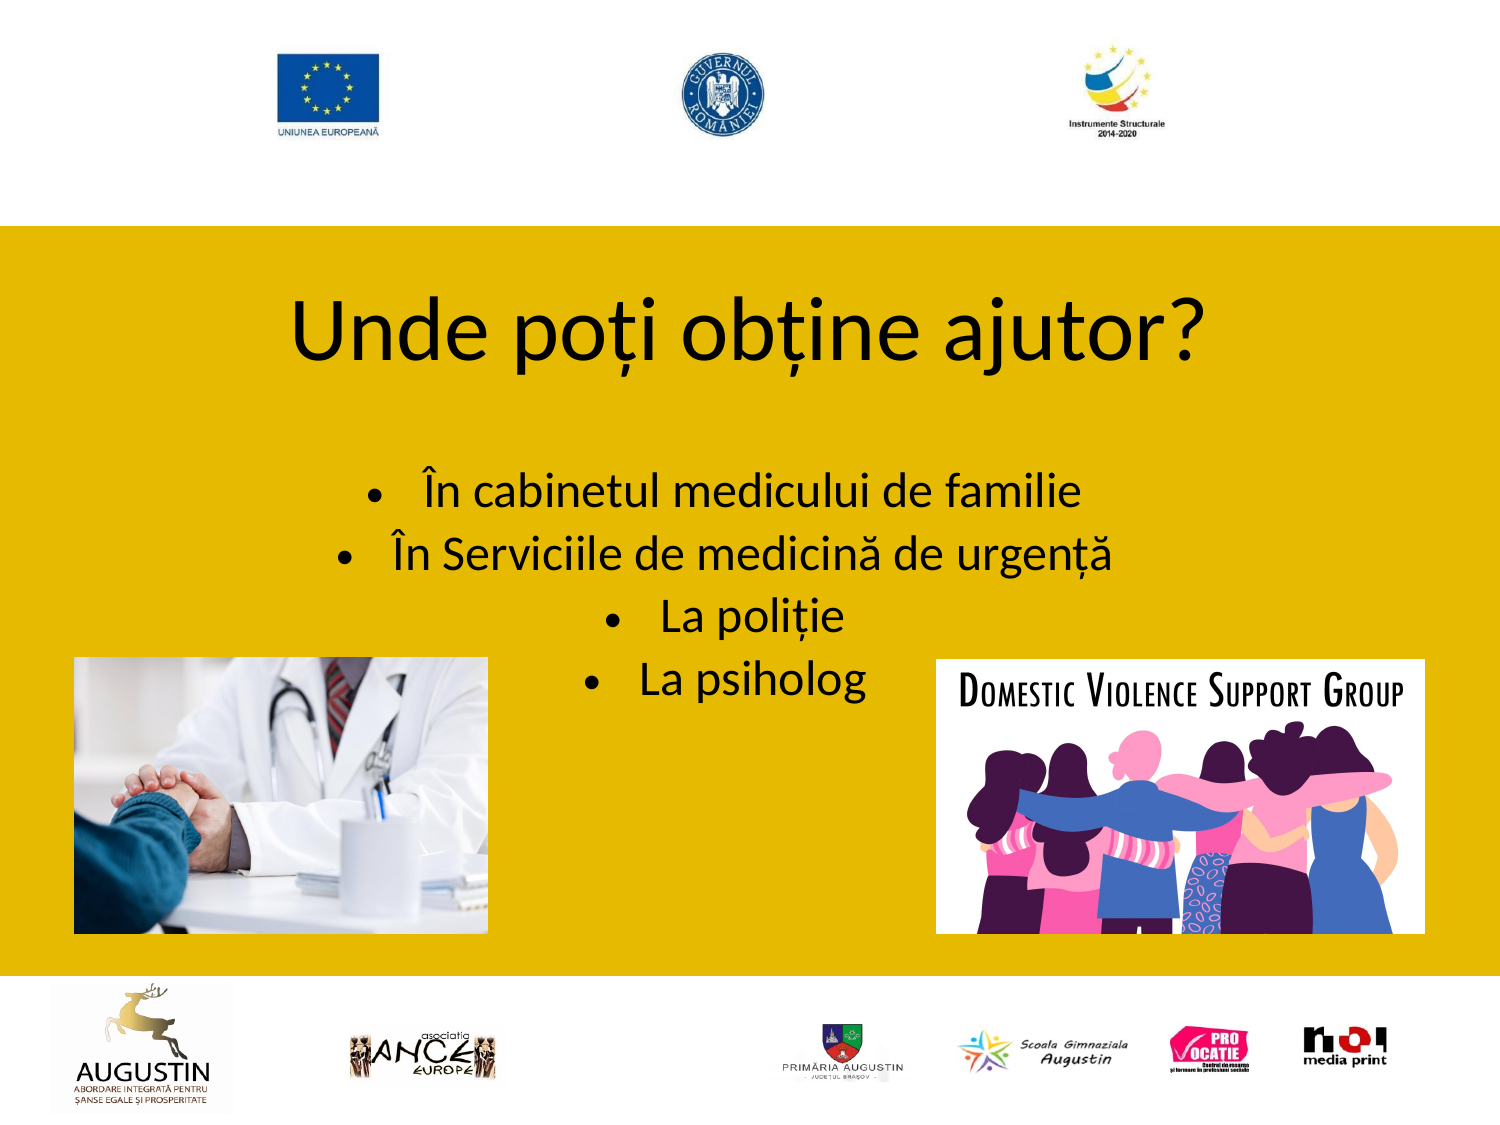

# Unde poți obține ajutor?
În cabinetul medicului de familie
În Serviciile de medicină de urgență
La poliție
La psiholog